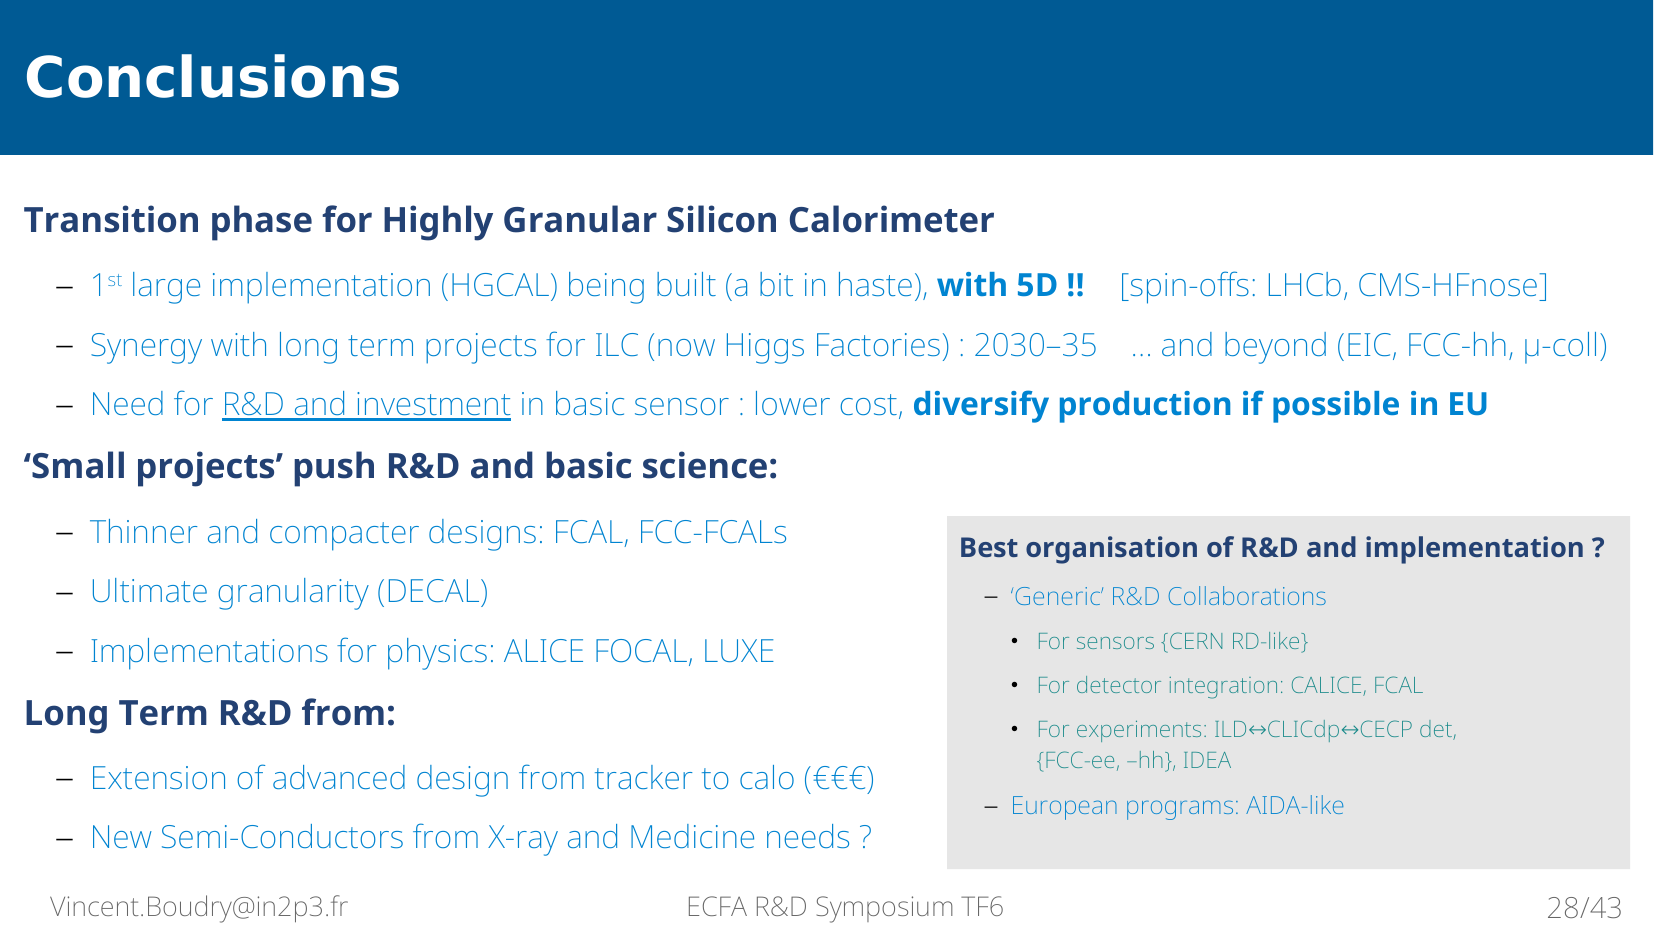

# Conclusions
Transition phase for Highly Granular Silicon Calorimeter
1st large implementation (HGCAL) being built (a bit in haste), with 5D !! 	[spin-offs: LHCb, CMS-HFnose]
Synergy with long term projects for ILC (now Higgs Factories) : 2030–35 … and beyond (EIC, FCC-hh, μ-coll)
Need for R&D and investment in basic sensor : lower cost, diversify production if possible in EU
‘Small projects’ push R&D and basic science:
Thinner and compacter designs: FCAL, FCC-FCALs
Ultimate granularity (DECAL)
Implementations for physics: ALICE FOCAL, LUXE
Long Term R&D from:
Extension of advanced design from tracker to calo (€€€)
New Semi-Conductors from X-ray and Medicine needs ?
Best organisation of R&D and implementation ?
‘Generic’ R&D Collaborations
For sensors {CERN RD-like}
For detector integration: CALICE, FCAL
For experiments: ILD↔CLICdp↔CECP det,
{FCC-ee, –hh}, IDEA
European programs: AIDA-like
Vincent.Boudry@in2p3.fr
ECFA R&D Symposium TF6
28